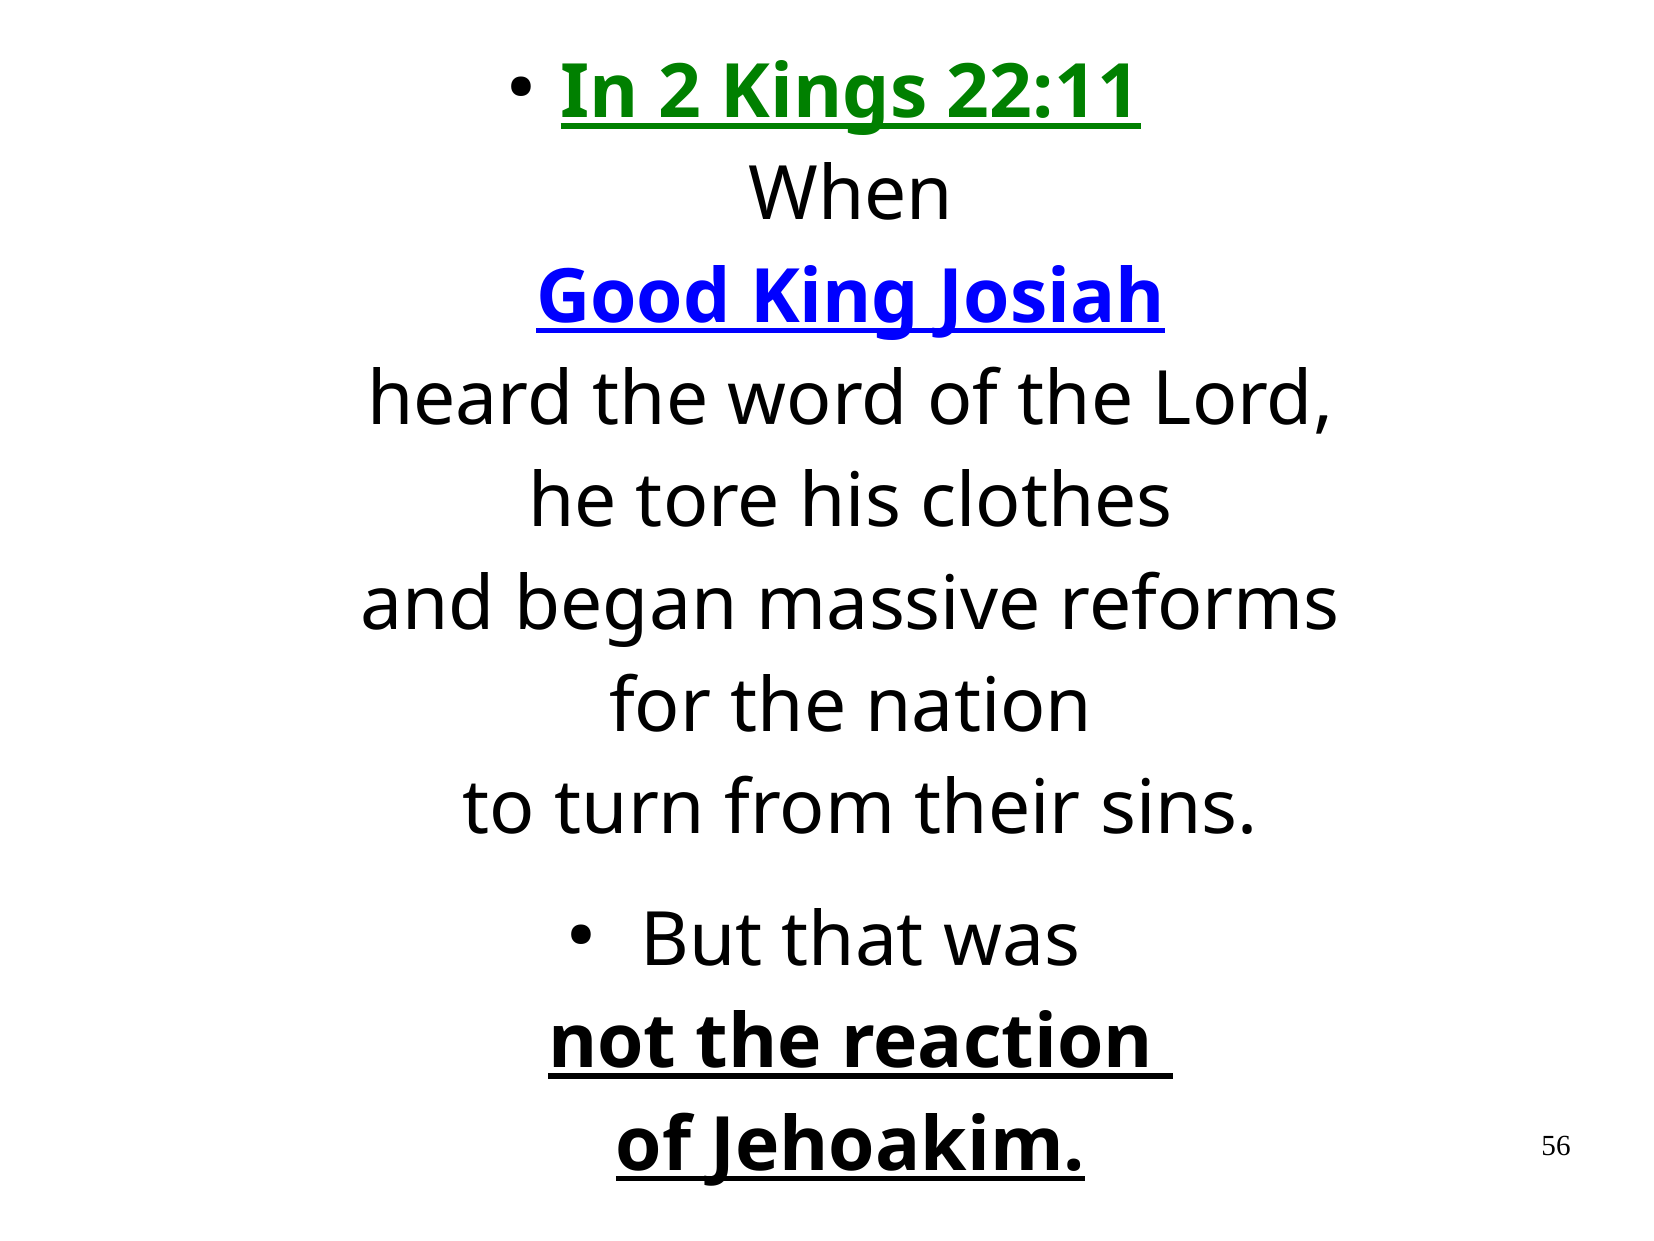

# In 2 Kings 22:11 When Good King Josiah heard the word of the Lord, he tore his clothes and began massive reforms for the nation to turn from their sins.
 But that was
not the reaction
of Jehoakim.
56